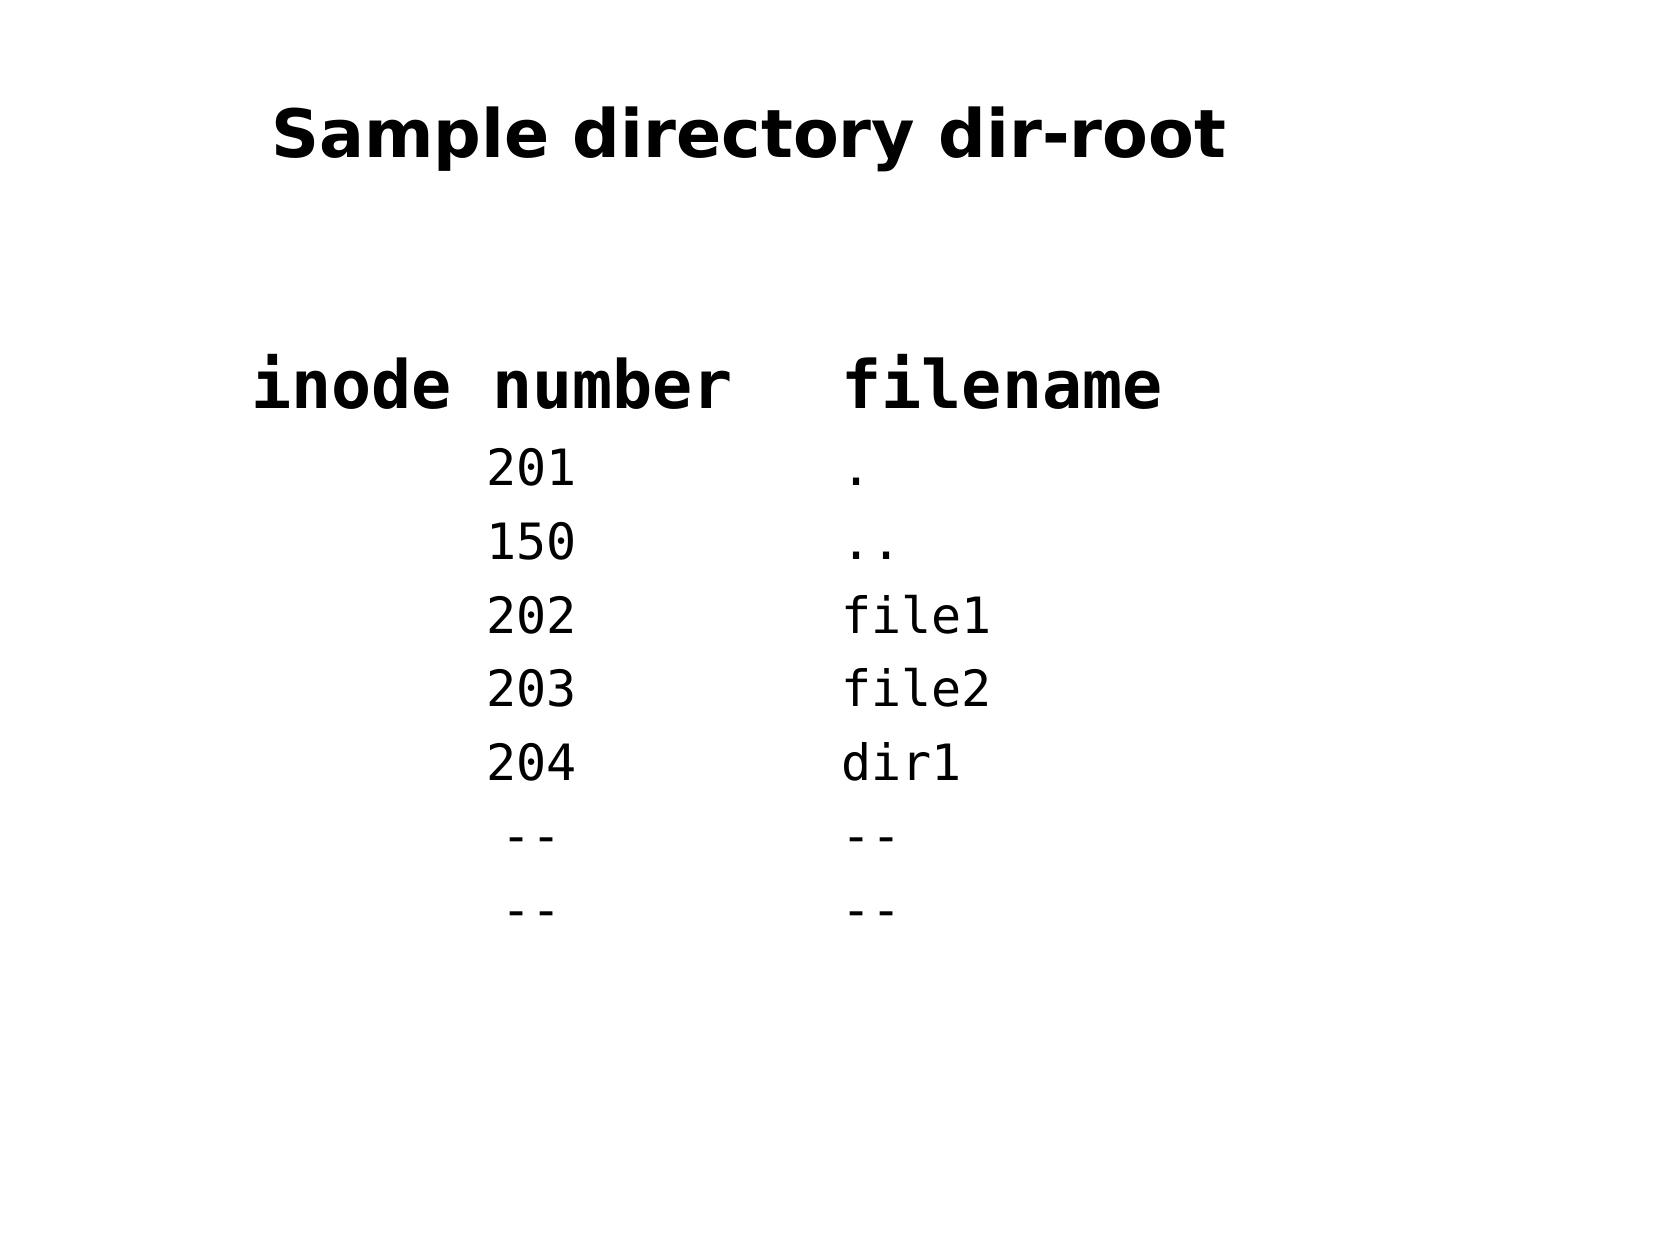

Sample directory dir-root
| inode number | filename |
| --- | --- |
| 201 | . |
| 150 | .. |
| 202 | file1 |
| 203 | file2 |
| 204 | dir1 |
| -- | -- |
| -- | -- |